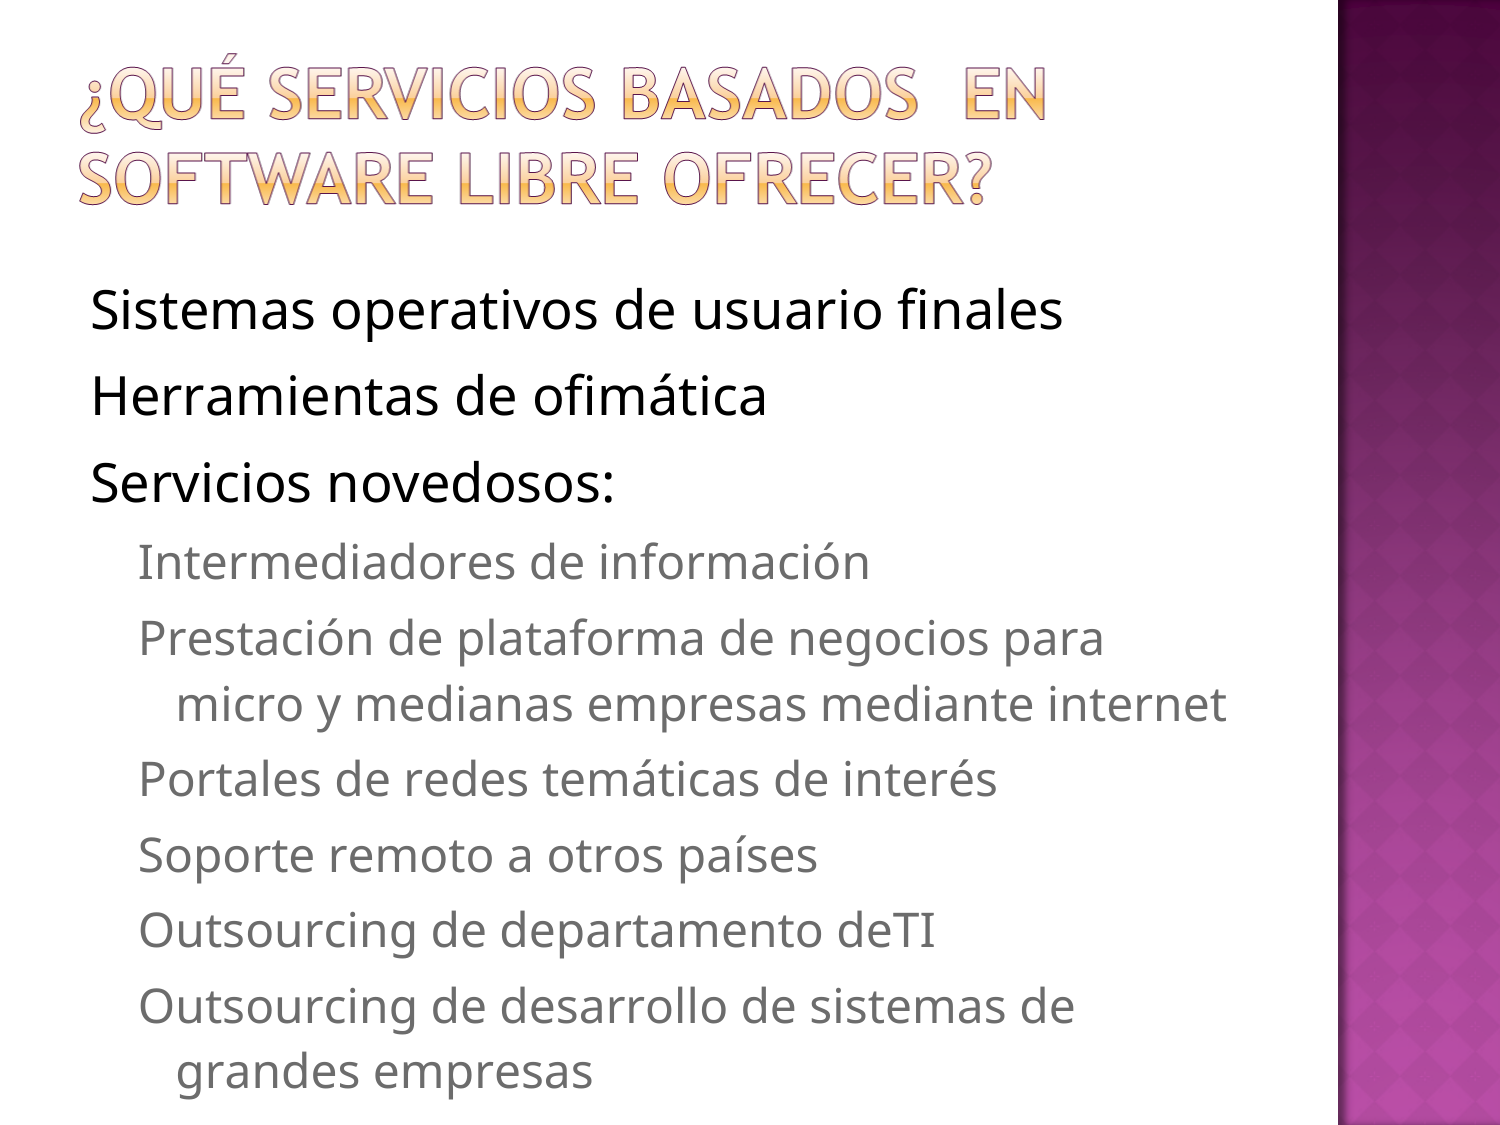

# Sistemas operativos de usuario finales
Herramientas de ofimática
Servicios novedosos:
Intermediadores de información
Prestación de plataforma de negocios para micro y medianas empresas mediante internet
Portales de redes temáticas de interés
Soporte remoto a otros países
Outsourcing de departamento deTI
Outsourcing de desarrollo de sistemas de grandes empresas